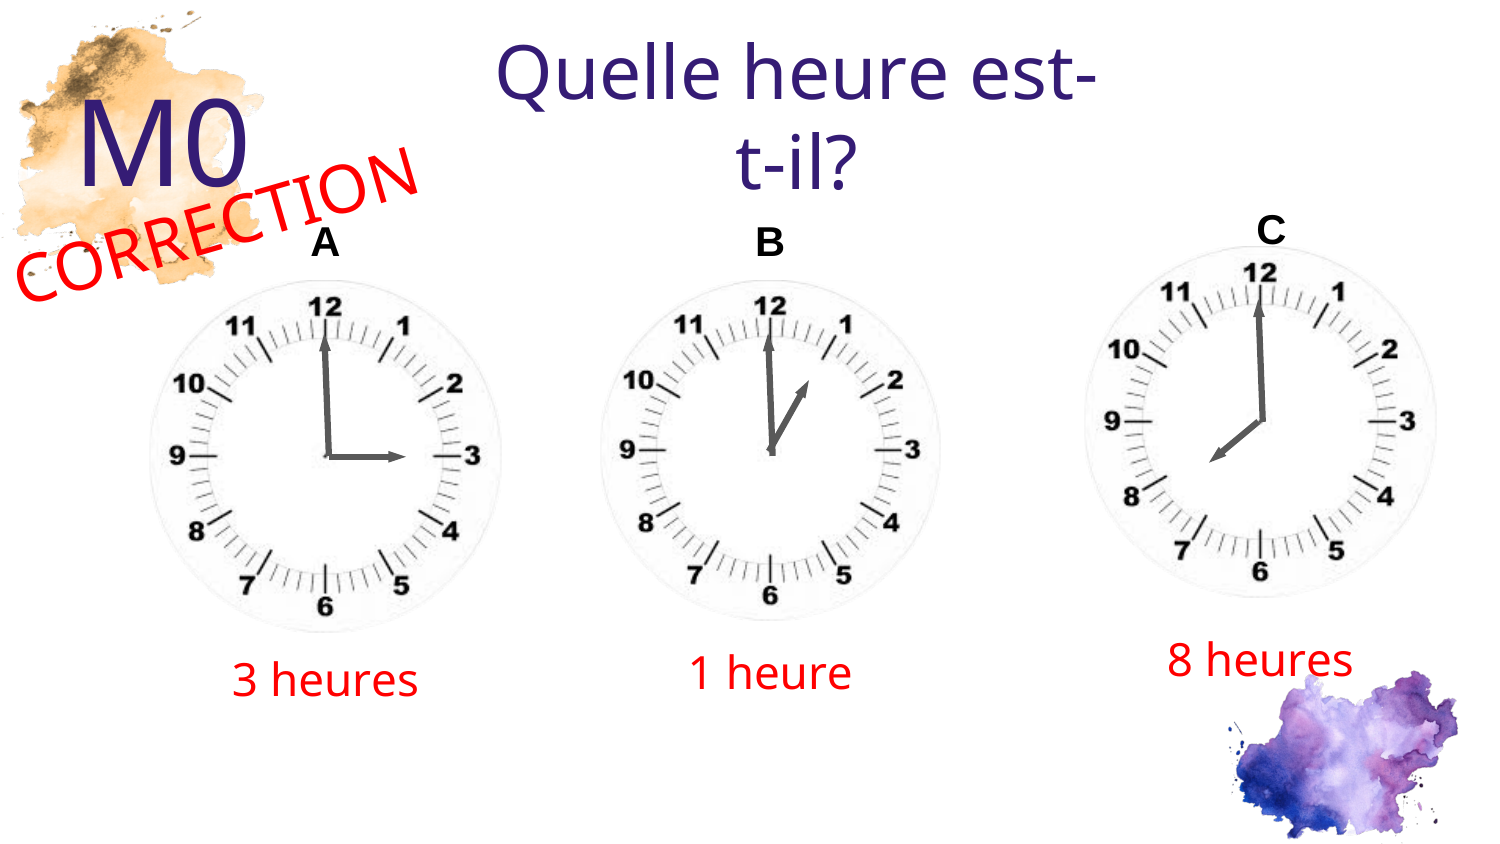

Quelle heure est-t-il?
M0
CORRECTION
C
A
B
 8 heures
 1 heure
 3 heures